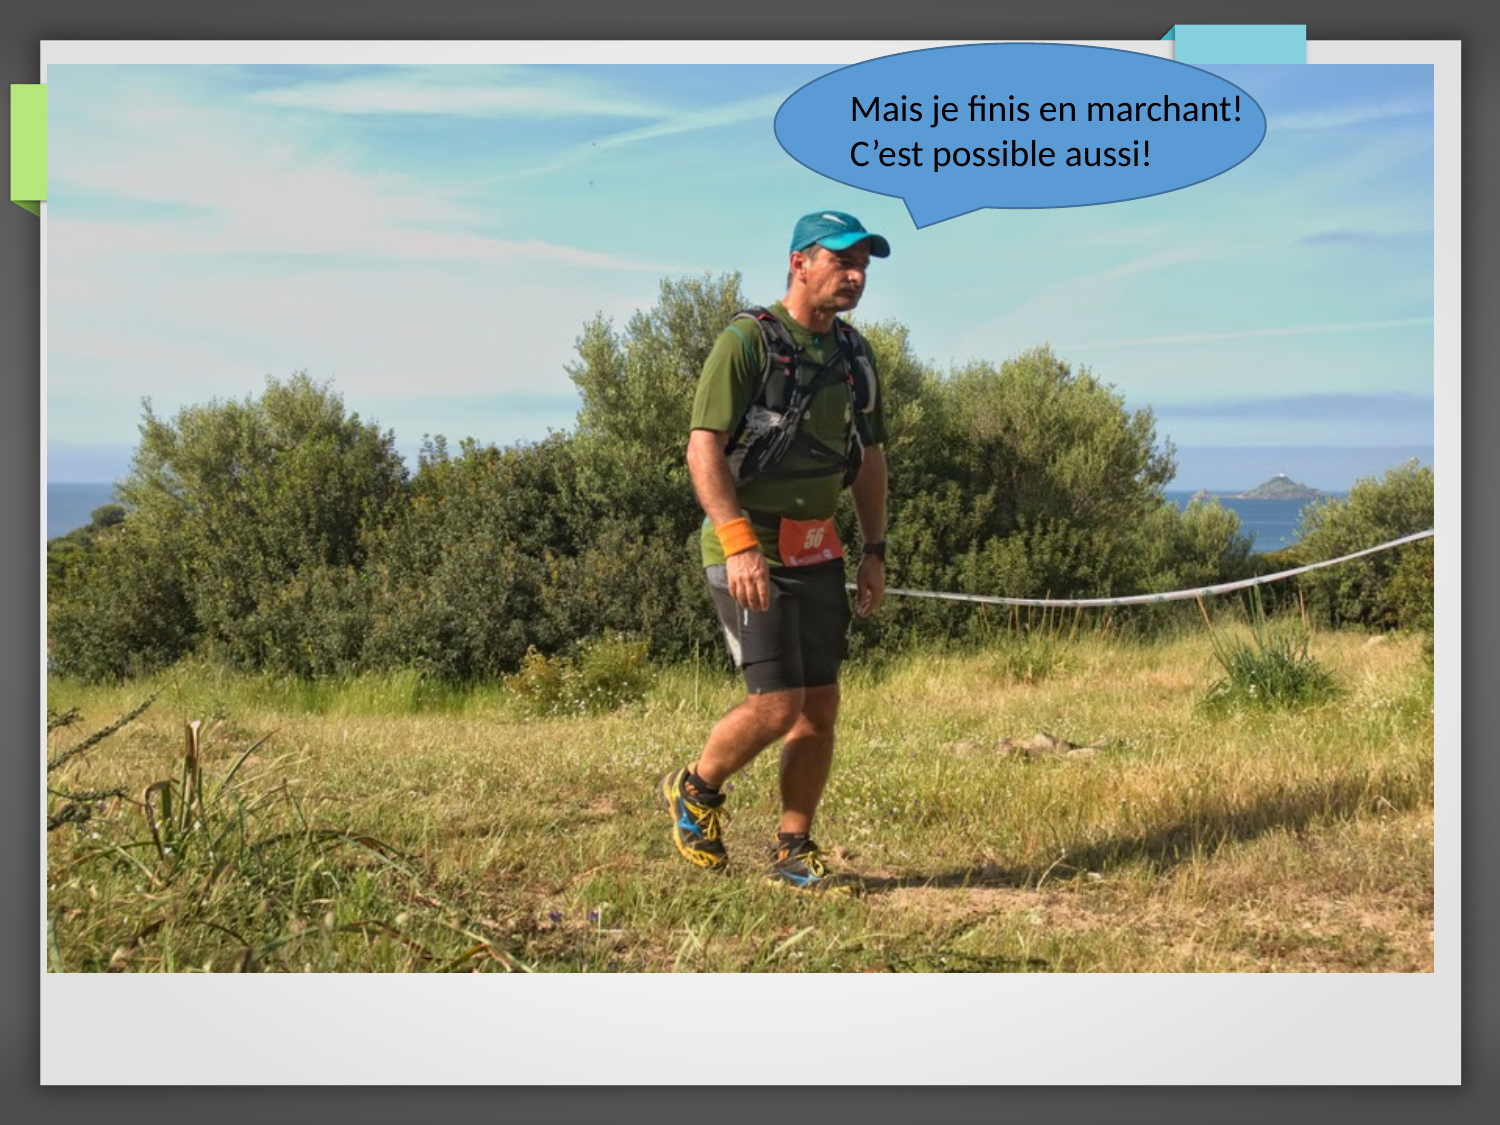

Mais je finis en marchant! C’est possible aussi!